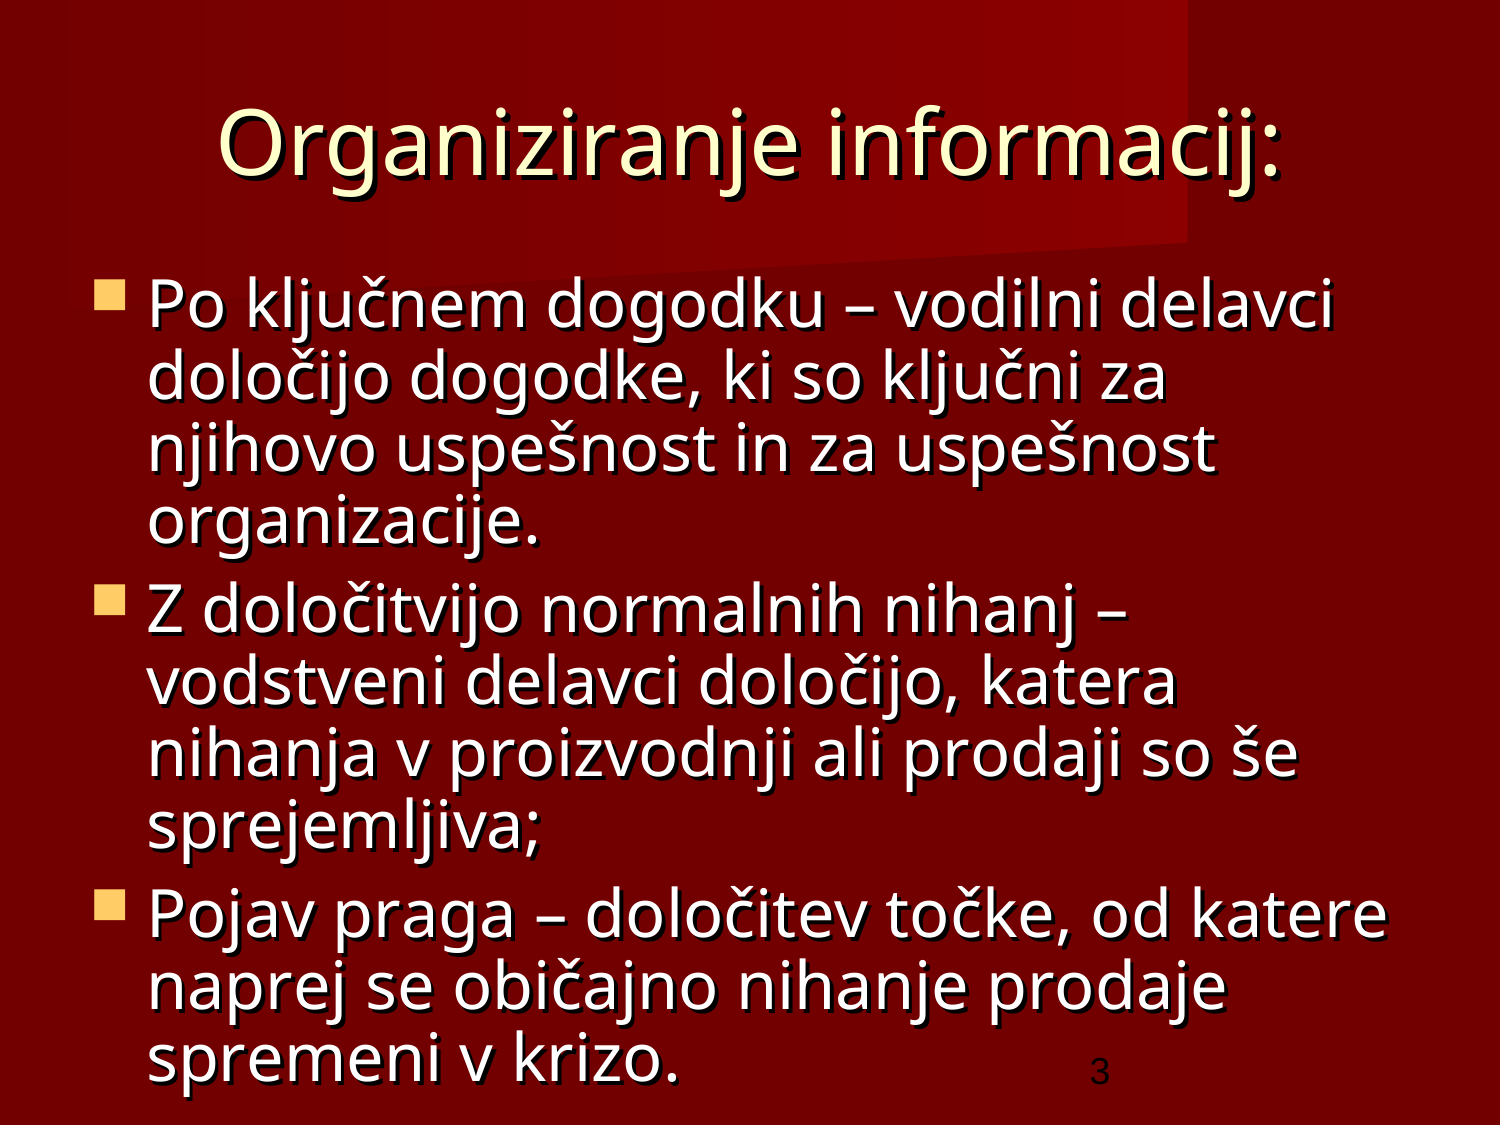

# Organiziranje informacij:
Po ključnem dogodku – vodilni delavci določijo dogodke, ki so ključni za njihovo uspešnost in za uspešnost organizacije.
Z določitvijo normalnih nihanj – vodstveni delavci določijo, katera nihanja v proizvodnji ali prodaji so še sprejemljiva;
Pojav praga – določitev točke, od katere naprej se običajno nihanje prodaje spremeni v krizo.
3